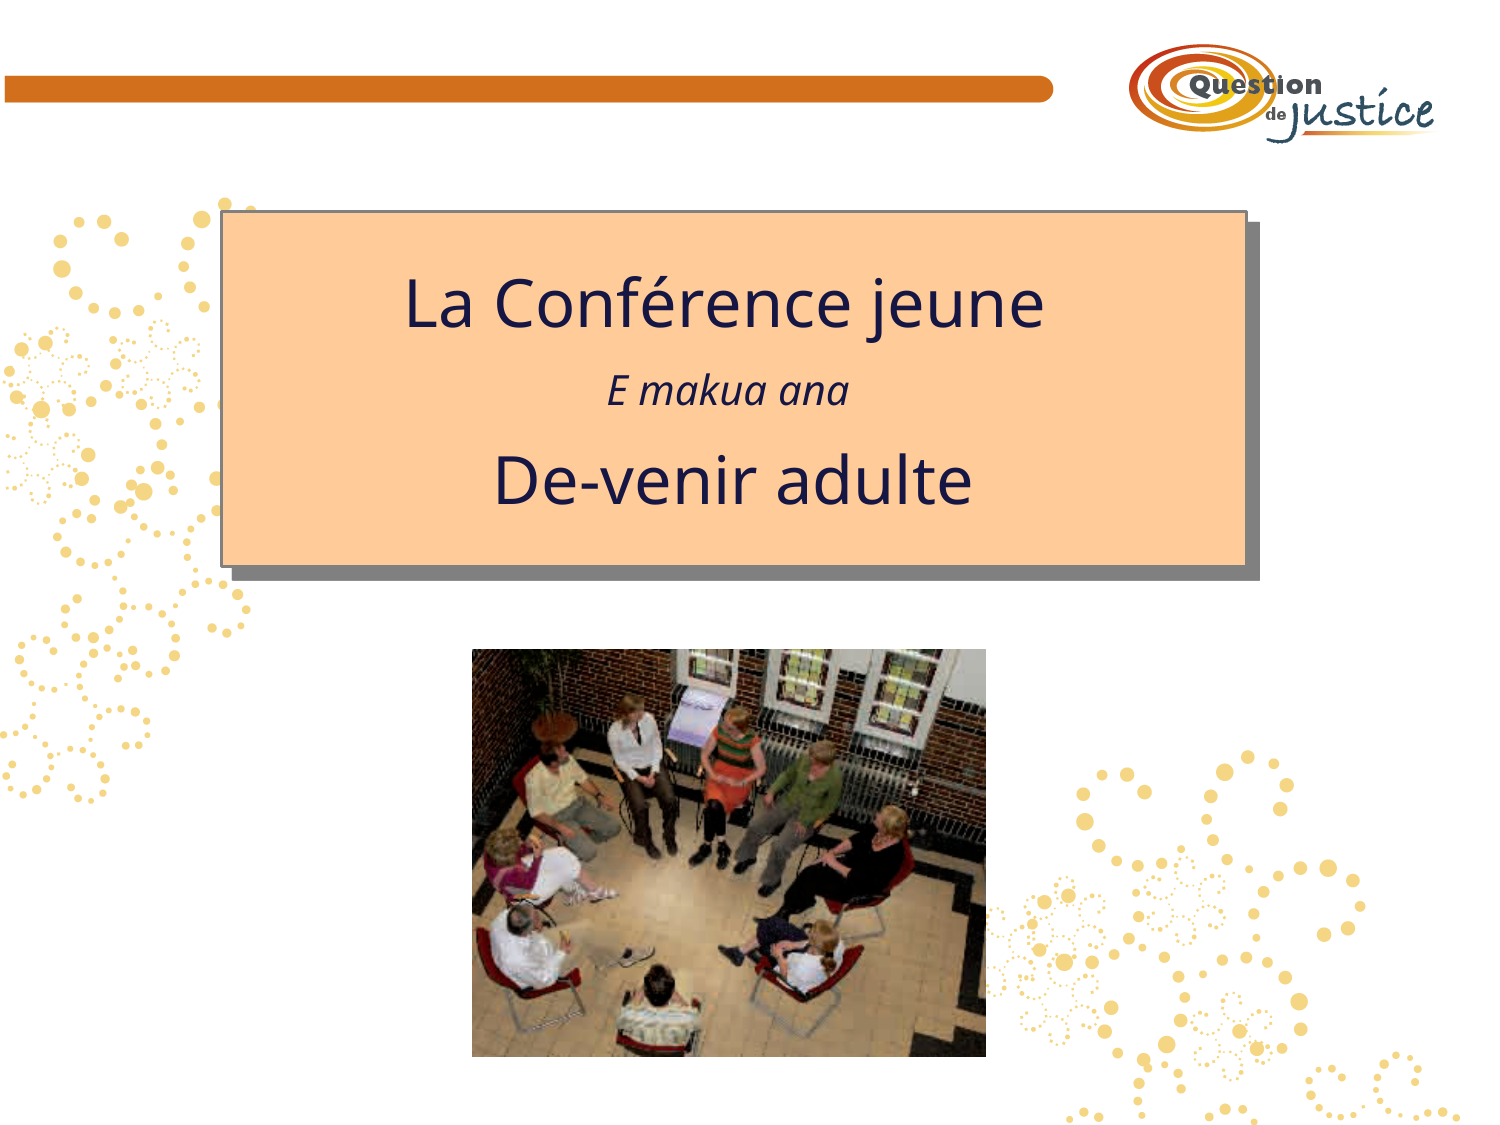

La Conférence jeune
E makua ana
De-venir adulte